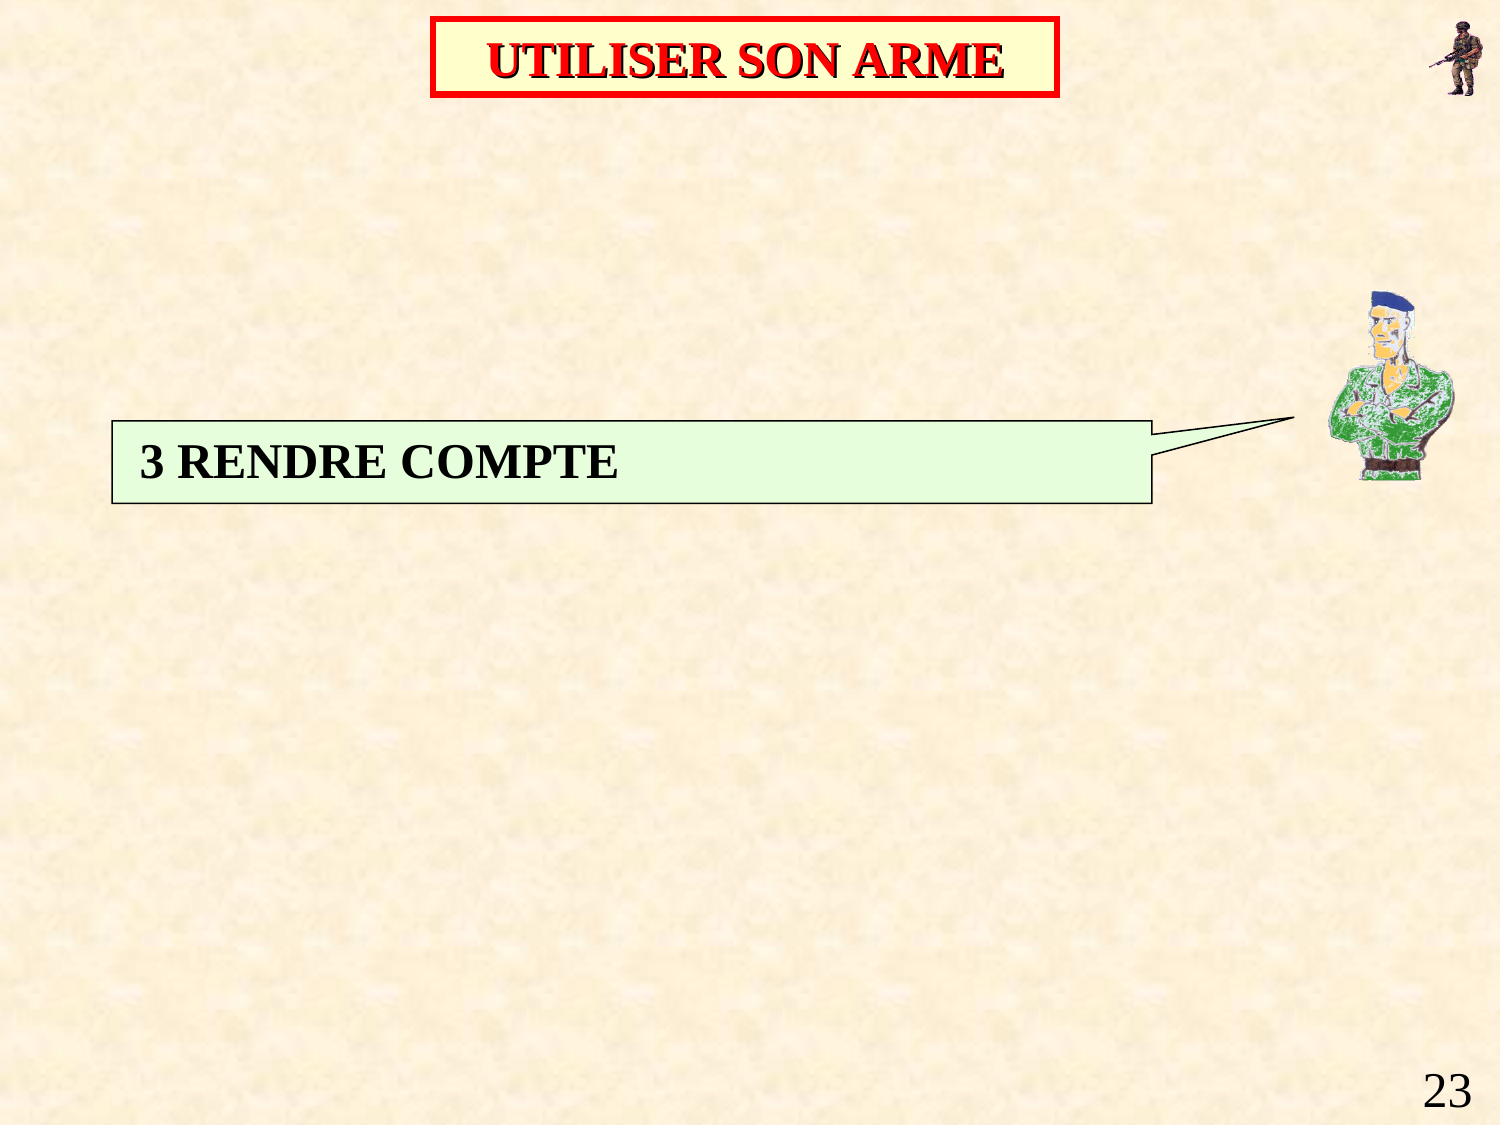

UTILISER SON ARME
 3 RENDRE COMPTE
23